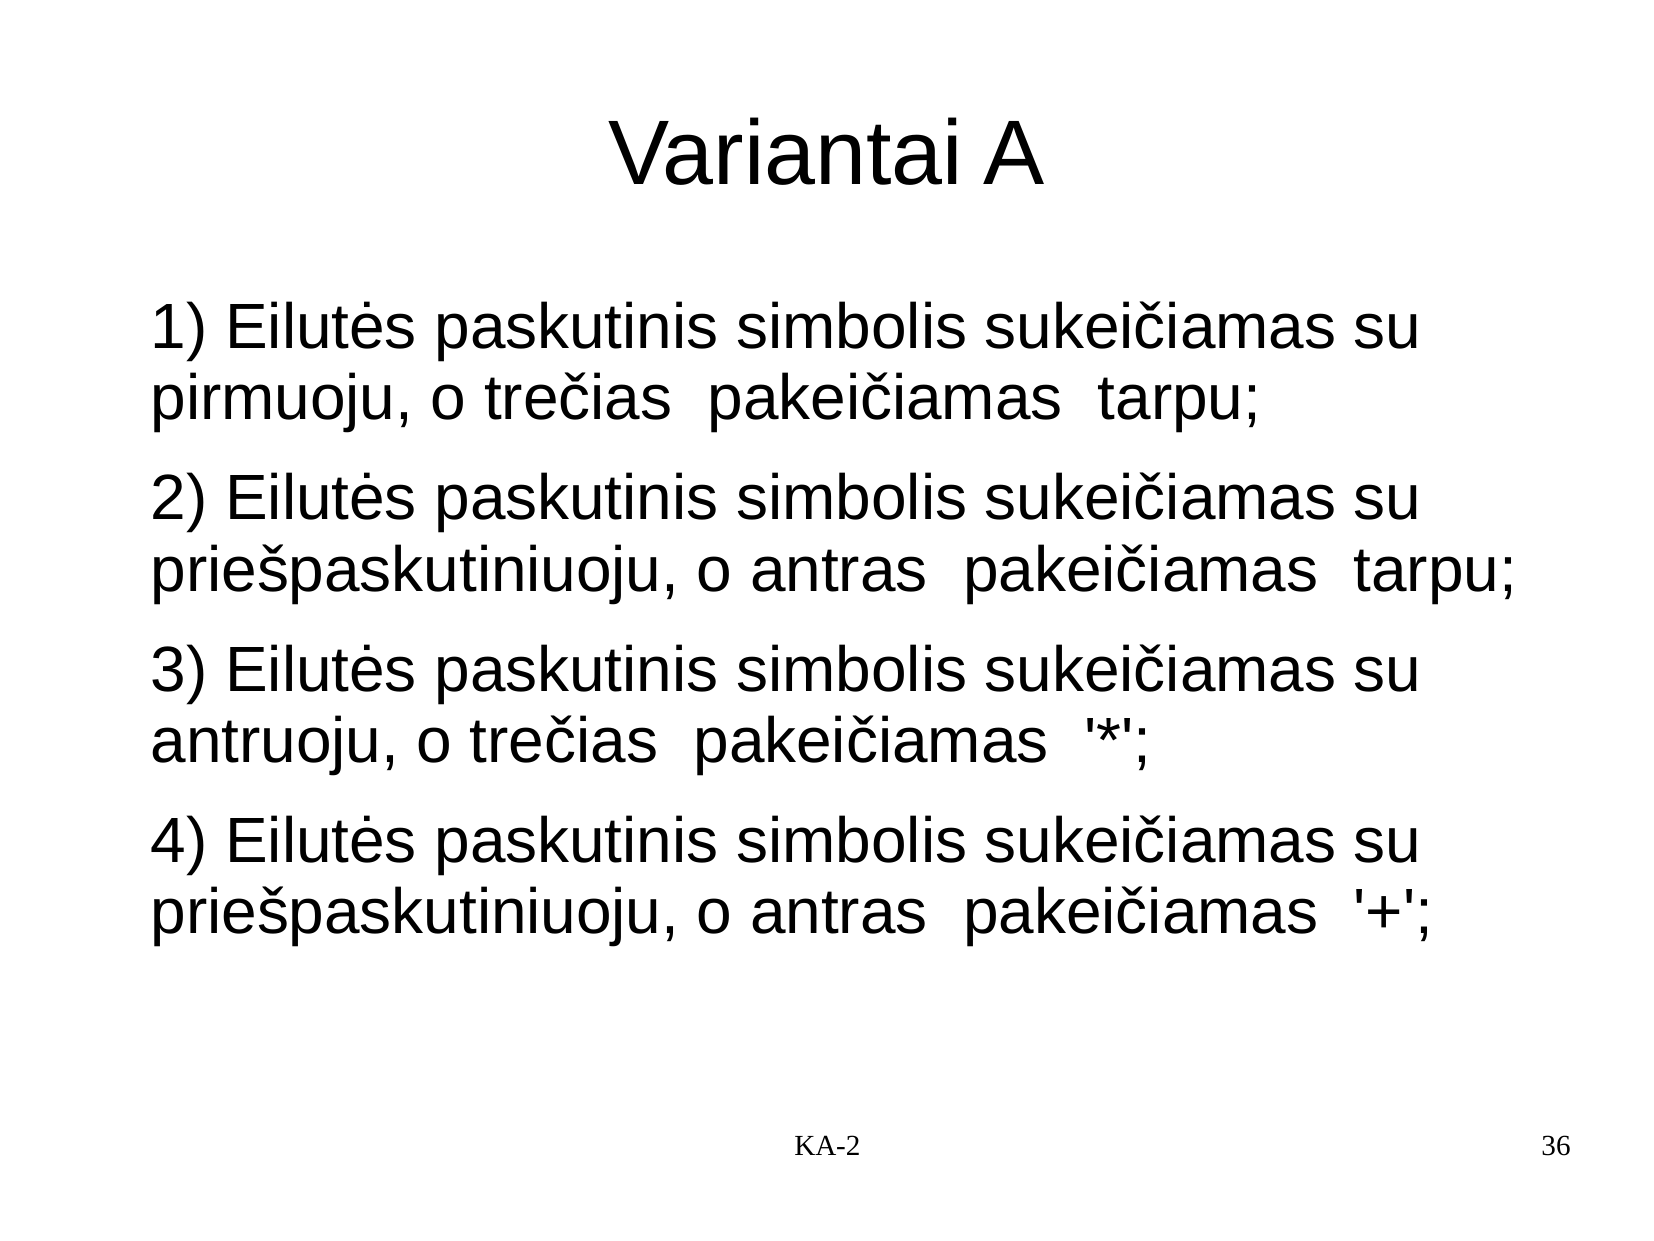

# Variantai A
1) Eilutės paskutinis simbolis sukeičiamas su pirmuoju, o trečias pakeičiamas tarpu;
2) Eilutės paskutinis simbolis sukeičiamas su priešpaskutiniuoju, o antras pakeičiamas tarpu;
3) Eilutės paskutinis simbolis sukeičiamas su antruoju, o trečias pakeičiamas '*';
4) Eilutės paskutinis simbolis sukeičiamas su priešpaskutiniuoju, o antras pakeičiamas '+';
KA-2
36